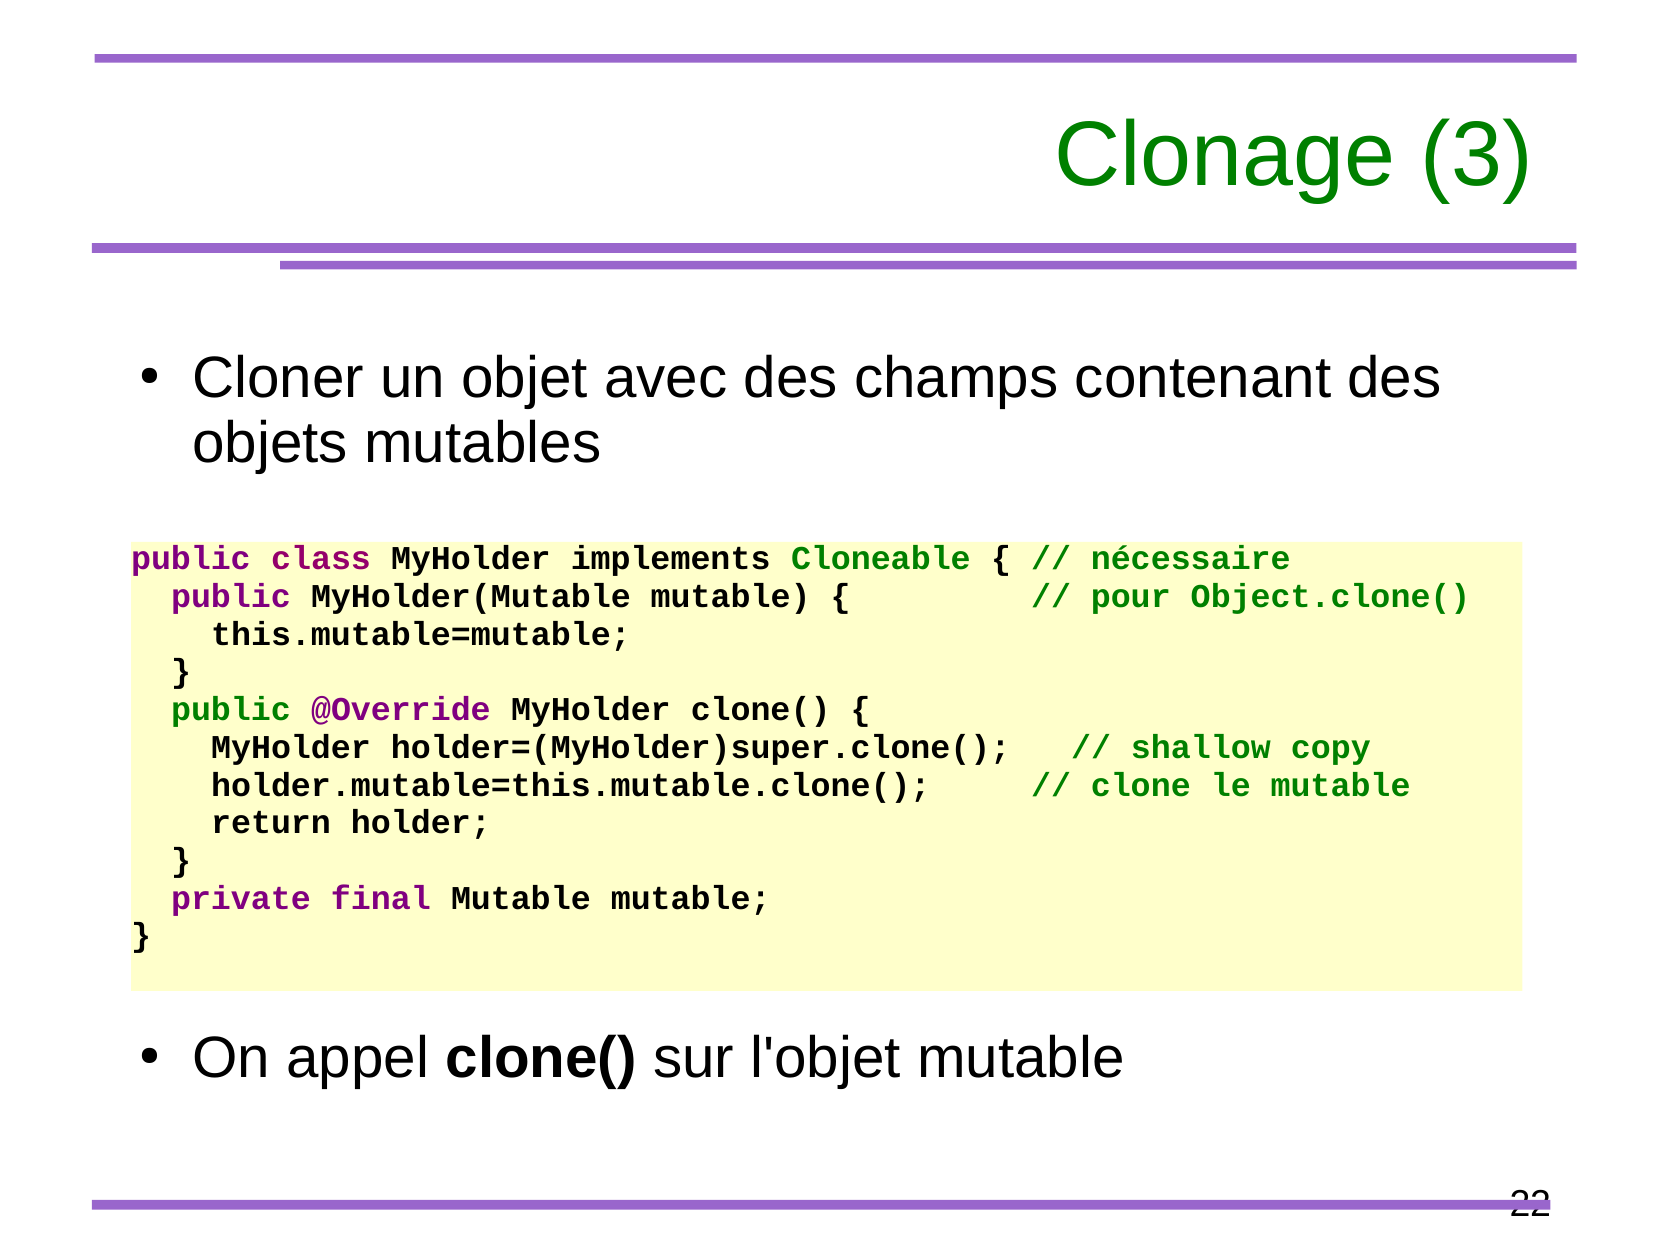

# Clonage (3)
Cloner un objet avec des champs contenant des objets mutables
On appel clone() sur l'objet mutable
public class MyHolder implements Cloneable { // nécessaire
 public MyHolder(Mutable mutable) { // pour Object.clone()
 this.mutable=mutable;
 }
 public @Override MyHolder clone() {
 MyHolder holder=(MyHolder)super.clone(); // shallow copy
 holder.mutable=this.mutable.clone(); // clone le mutable
 return holder;
 }
 private final Mutable mutable;
}